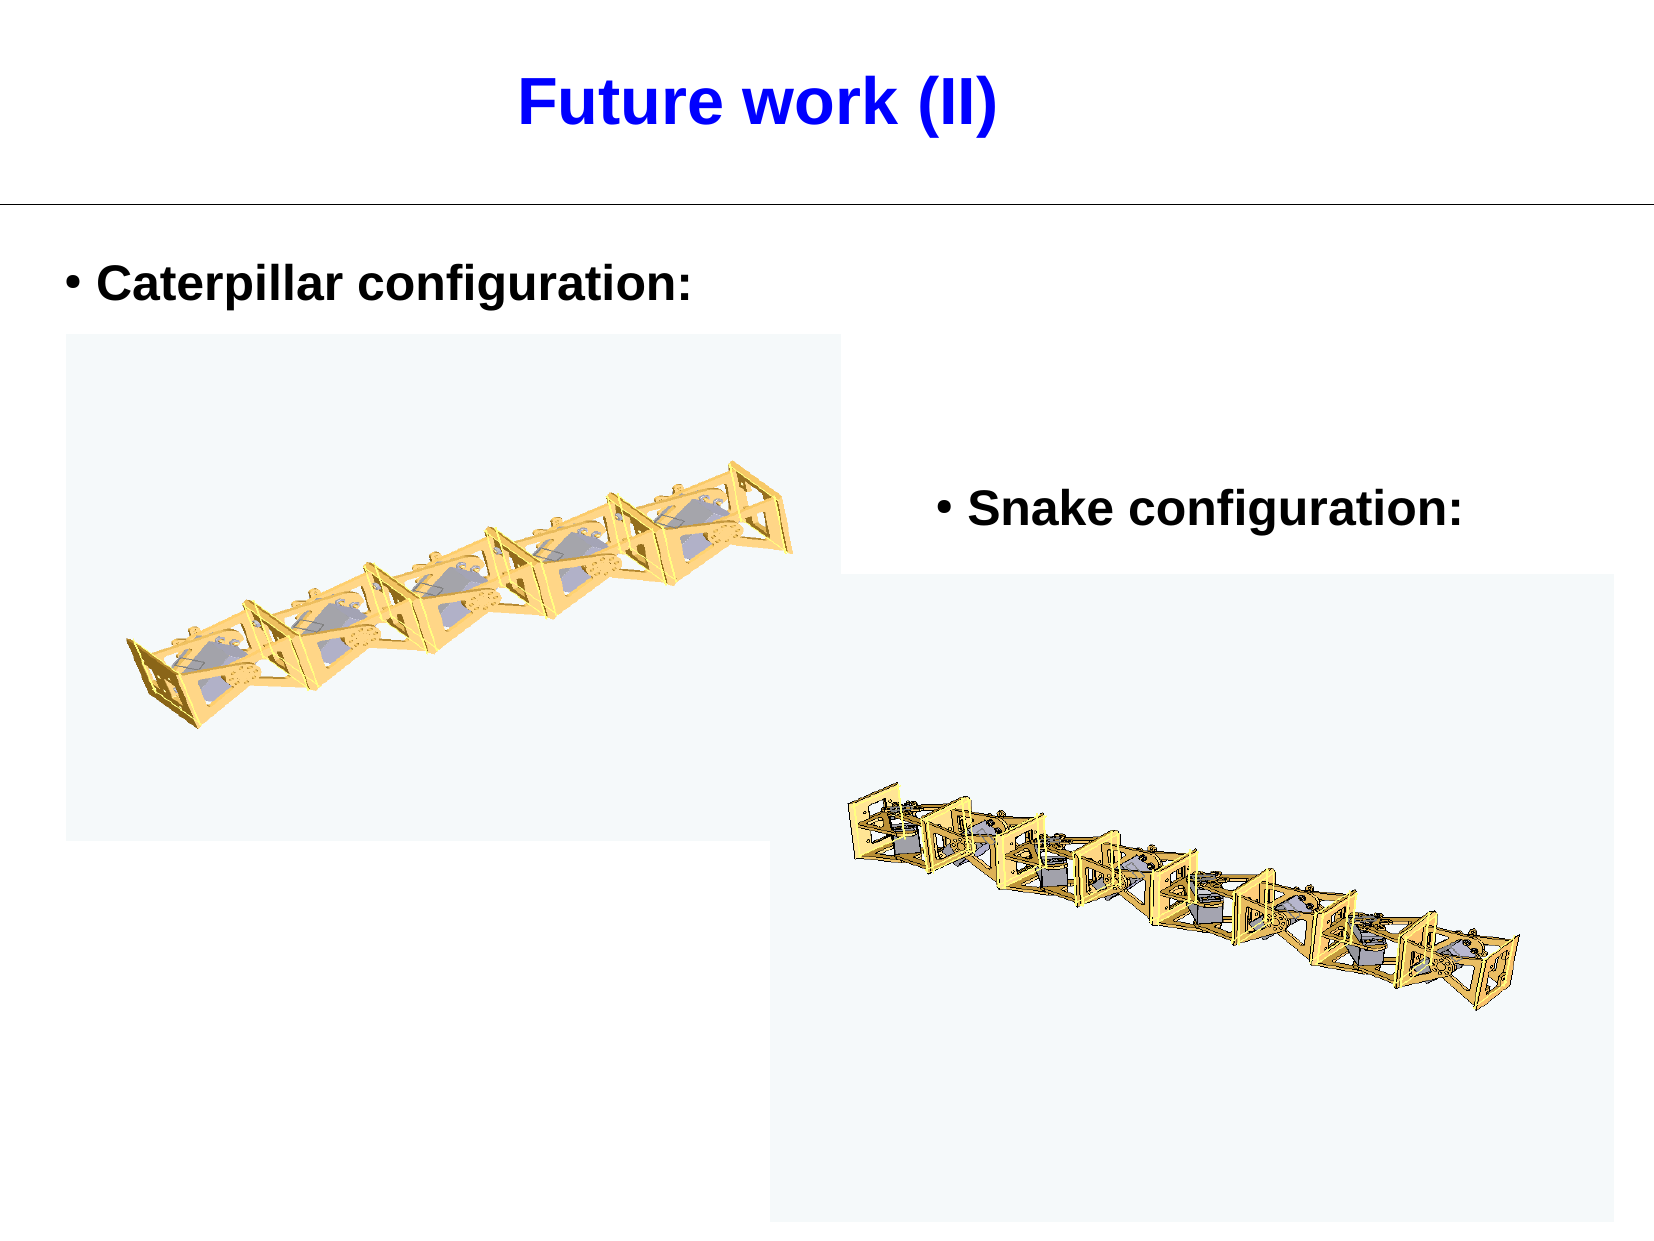

# Future work (II)
 Caterpillar configuration:
 Snake configuration: